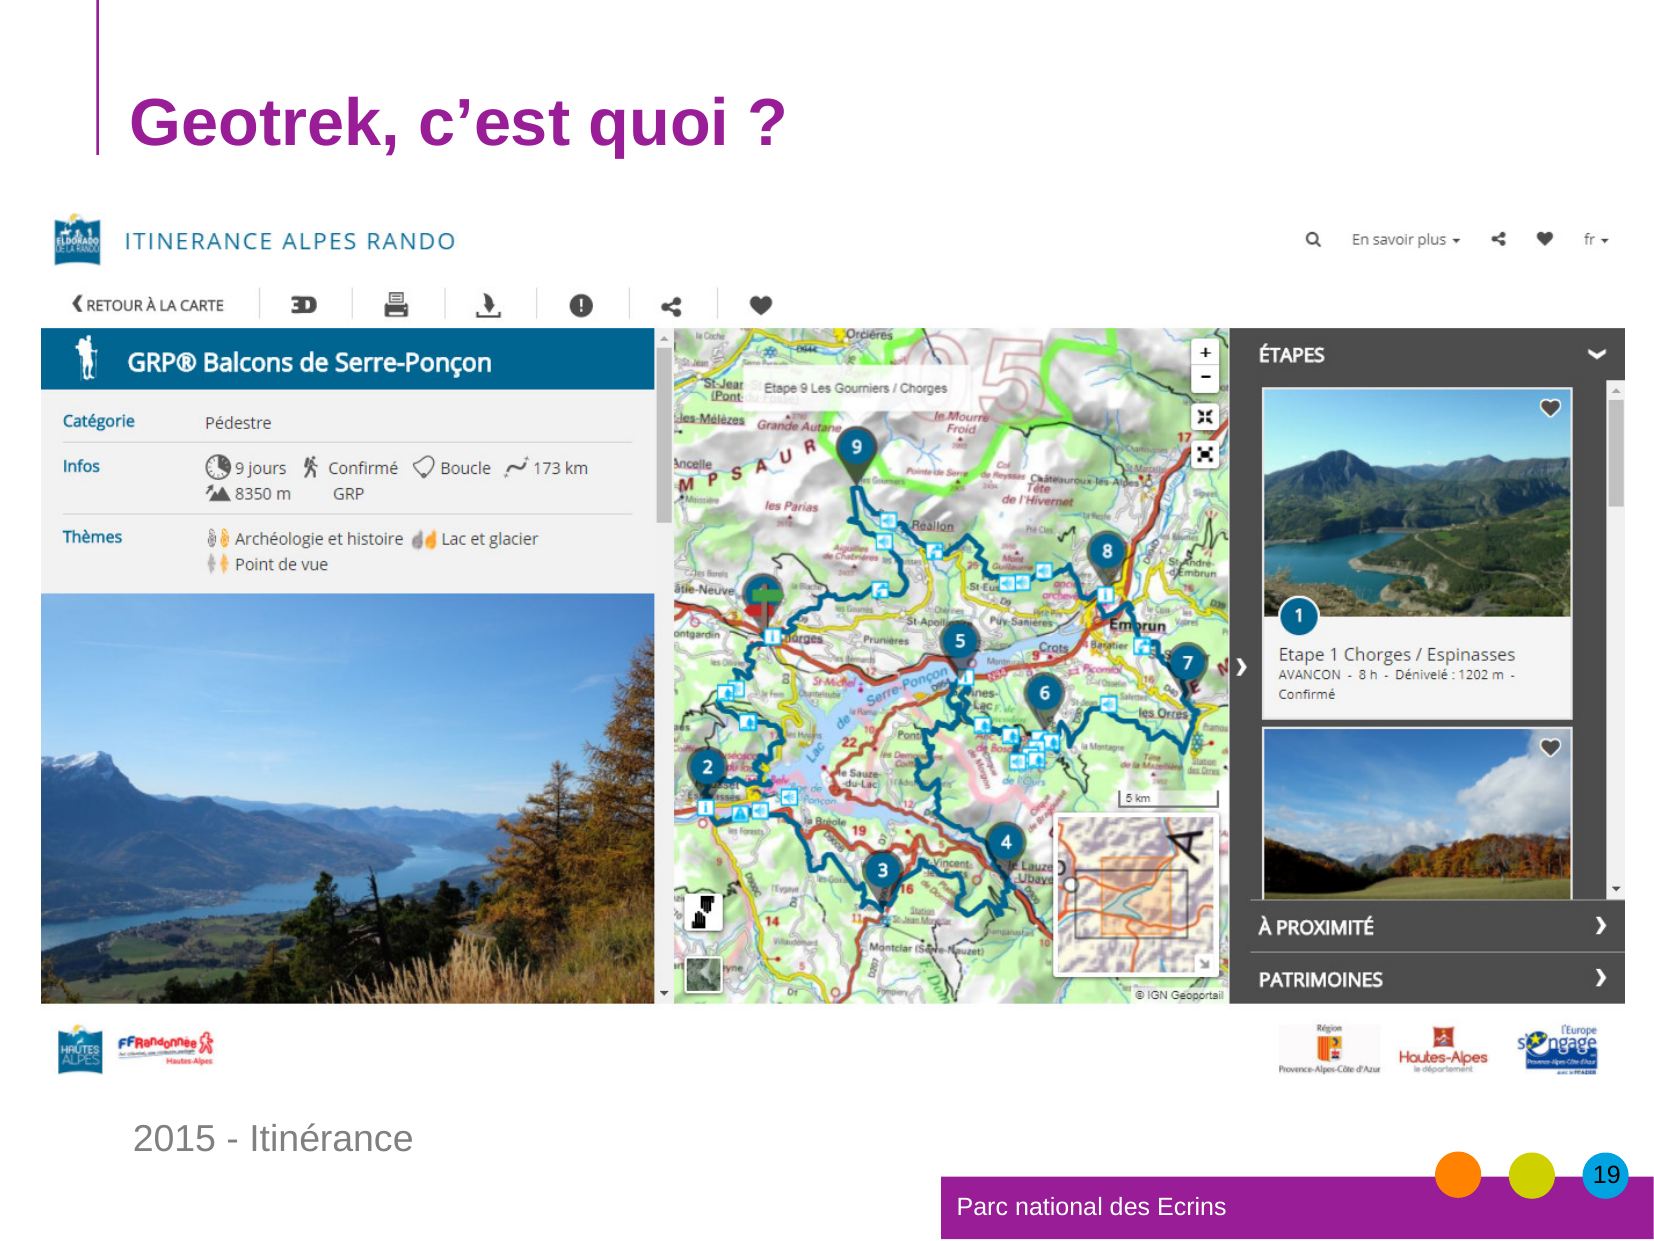

# Geotrek, c’est quoi ?
2015 - Itinérance